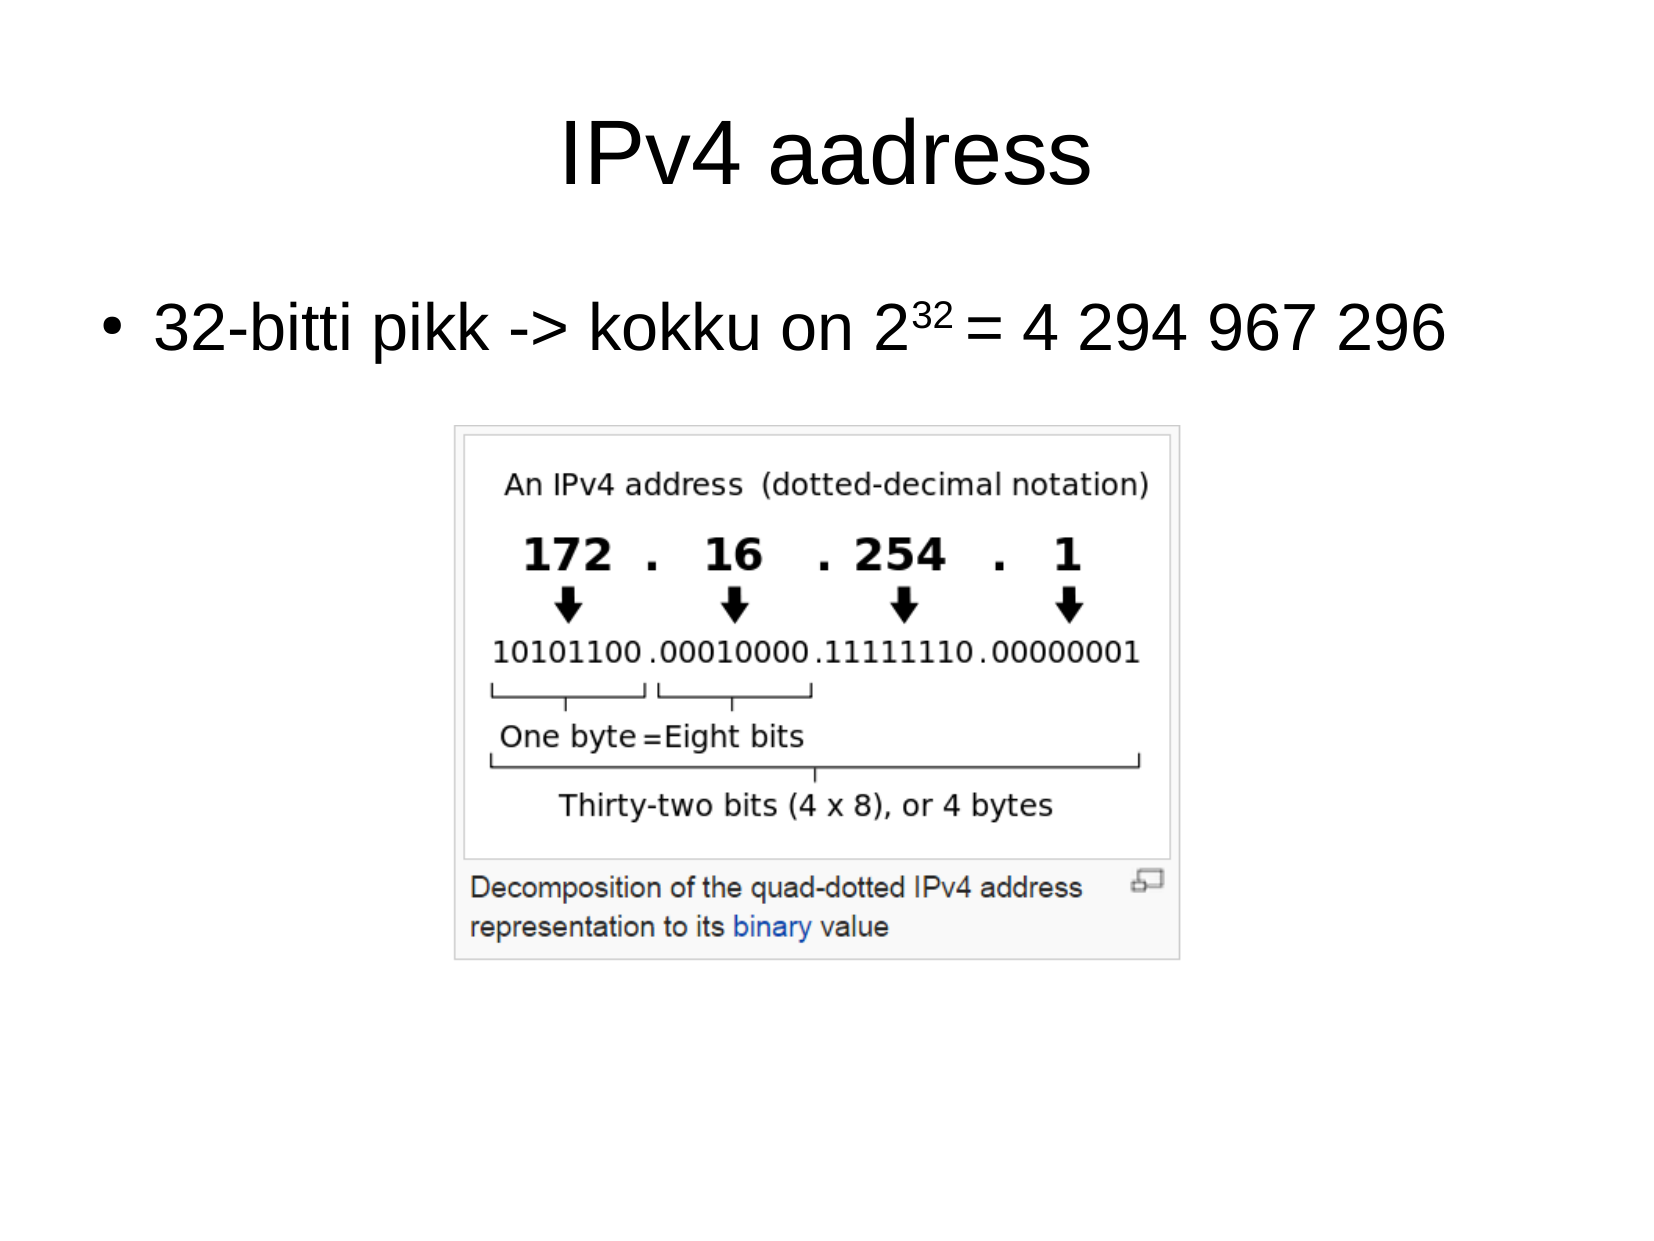

# IPv4 aadress
32-bitti pikk -> kokku on 232 = 4 294 967 296